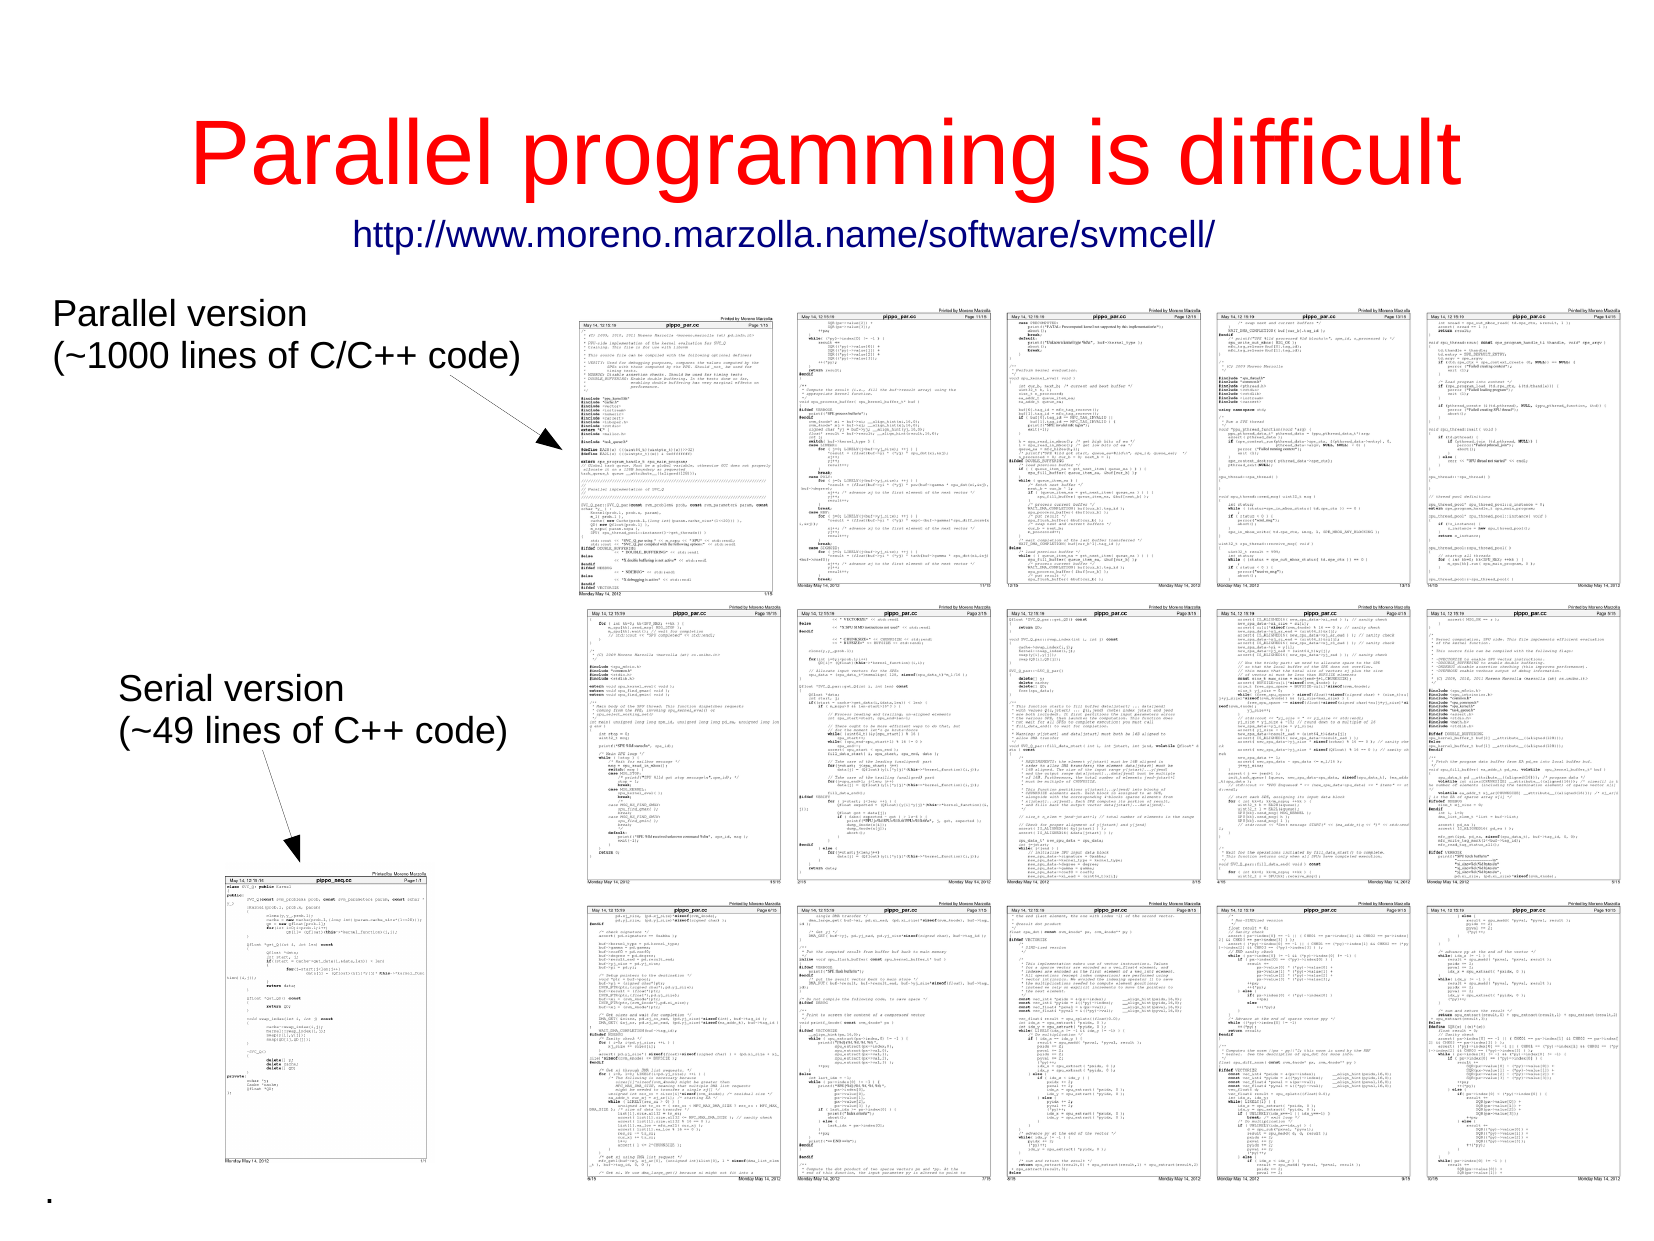

# Parallel programming is difficult
http://www.moreno.marzolla.name/software/svmcell/
Parallel version
(~1000 lines of C/C++ code)
Serial version
(~49 lines of C++ code)
High Performance Computing
31
.